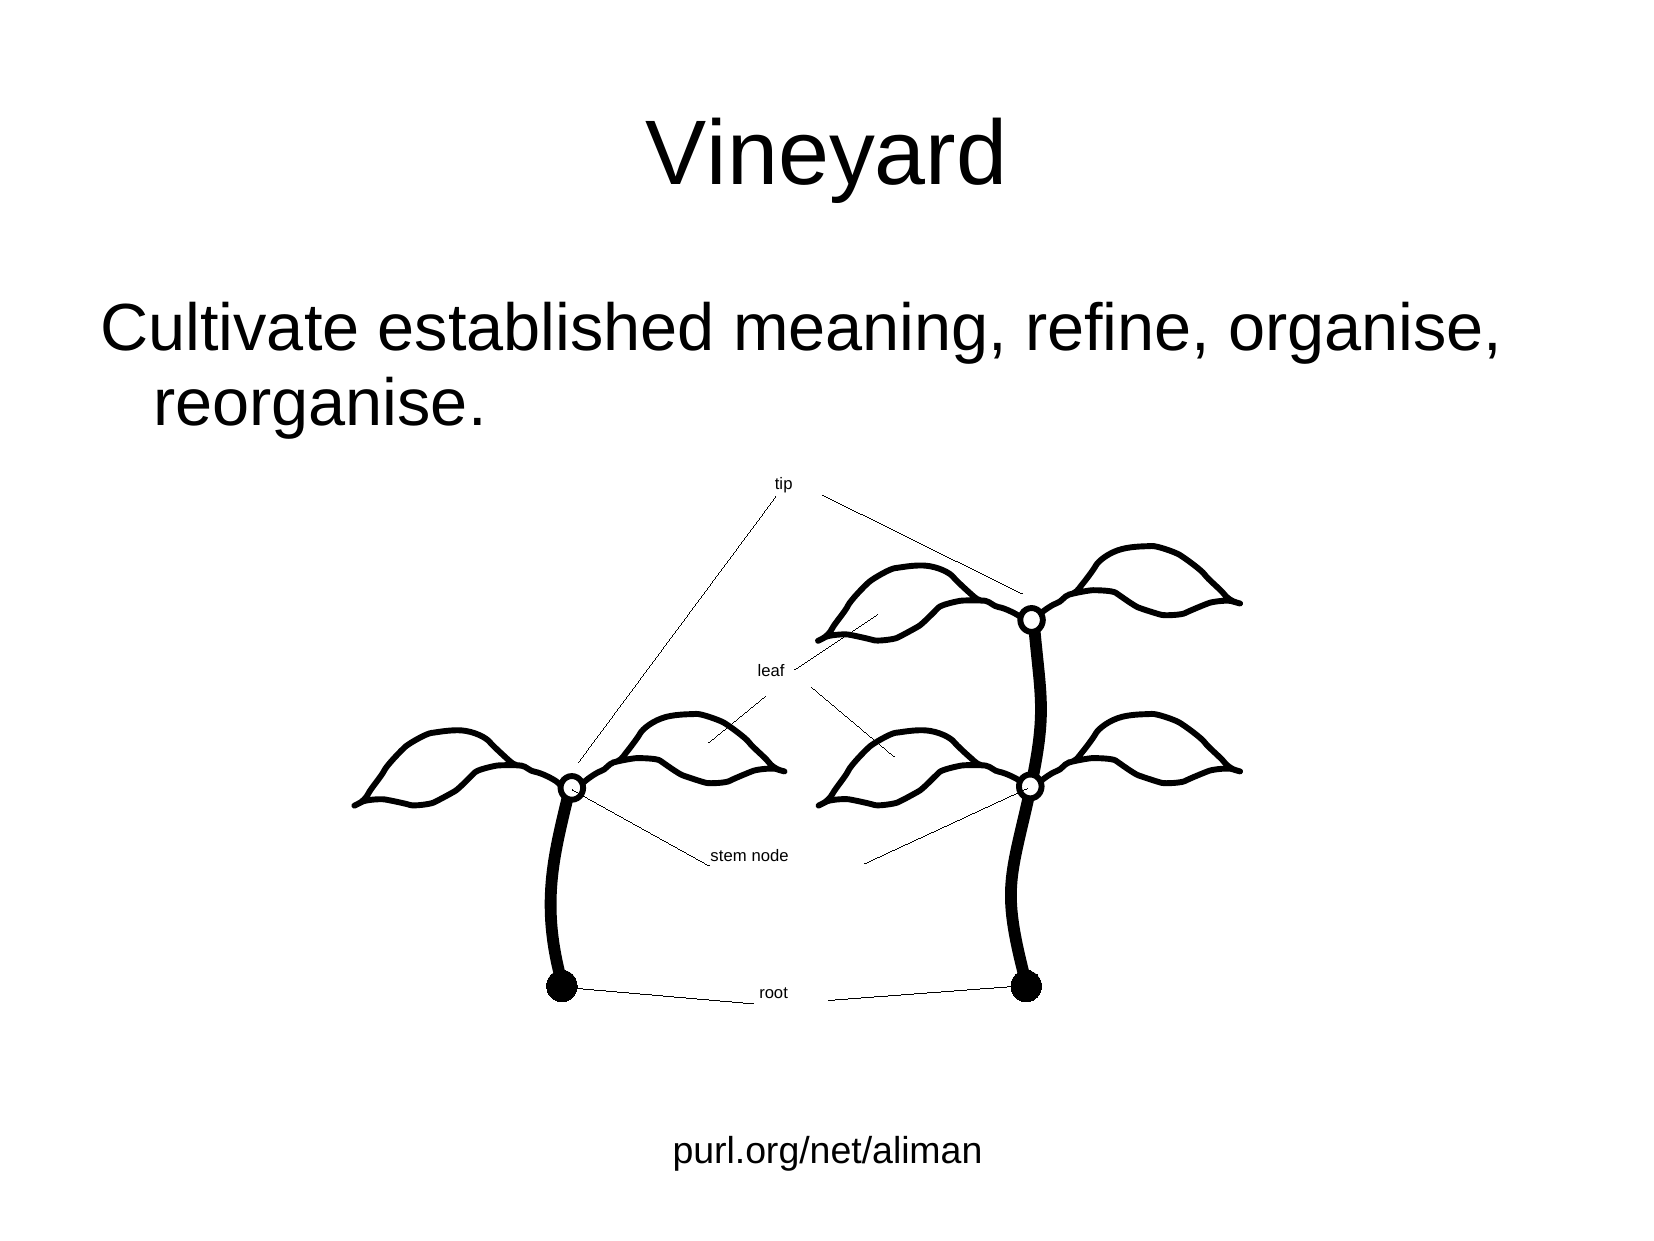

# Vineyard
Cultivate established meaning, refine, organise, reorganise.
tip
leaf
stem node
root